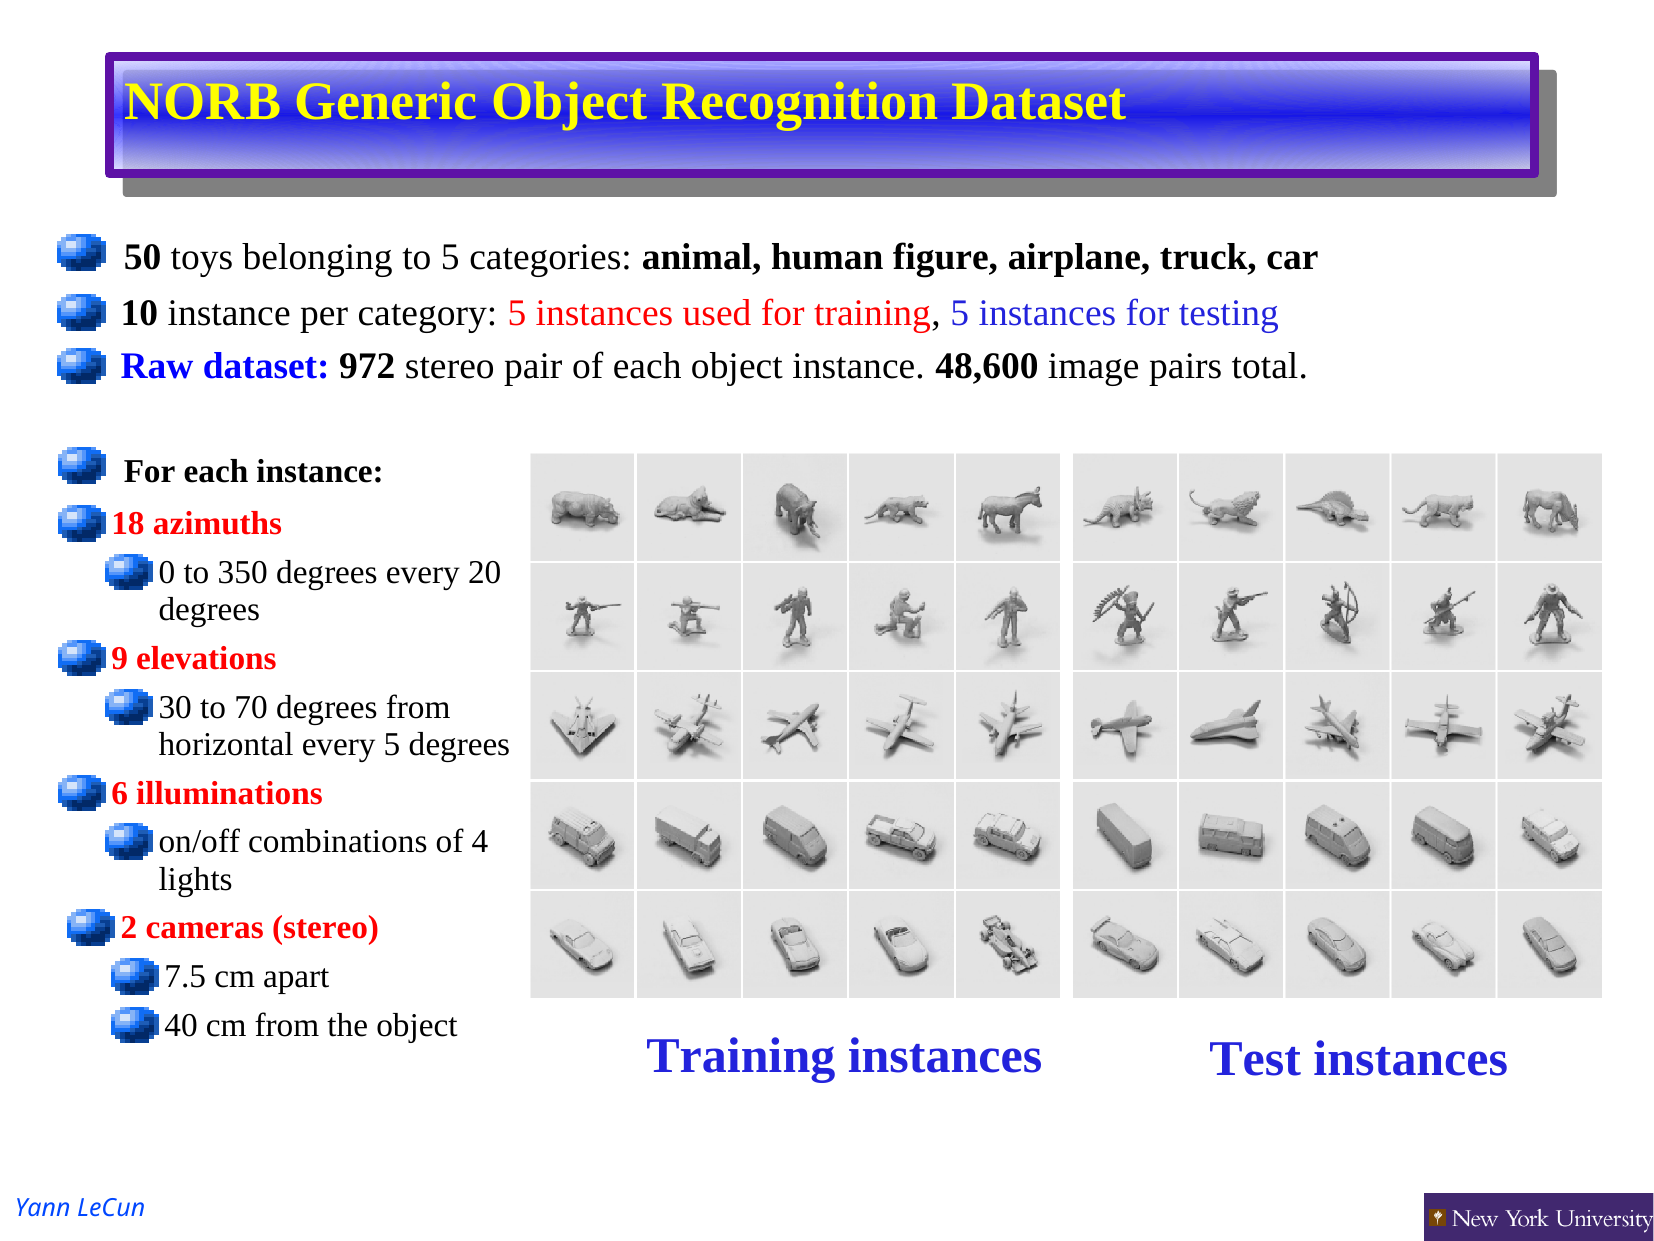

NORB Generic Object Recognition Dataset
 50 toys belonging to 5 categories: animal, human figure, airplane, truck, car
 10 instance per category: 5 instances used for training, 5 instances for testing
 Raw dataset: 972 stereo pair of each object instance. 48,600 image pairs total.
 For each instance:
18 azimuths
0 to 350 degrees every 20 degrees
9 elevations
30 to 70 degrees from horizontal every 5 degrees
6 illuminations
on/off combinations of 4 lights
2 cameras (stereo)
7.5 cm apart
40 cm from the object
Training instances
Test instances